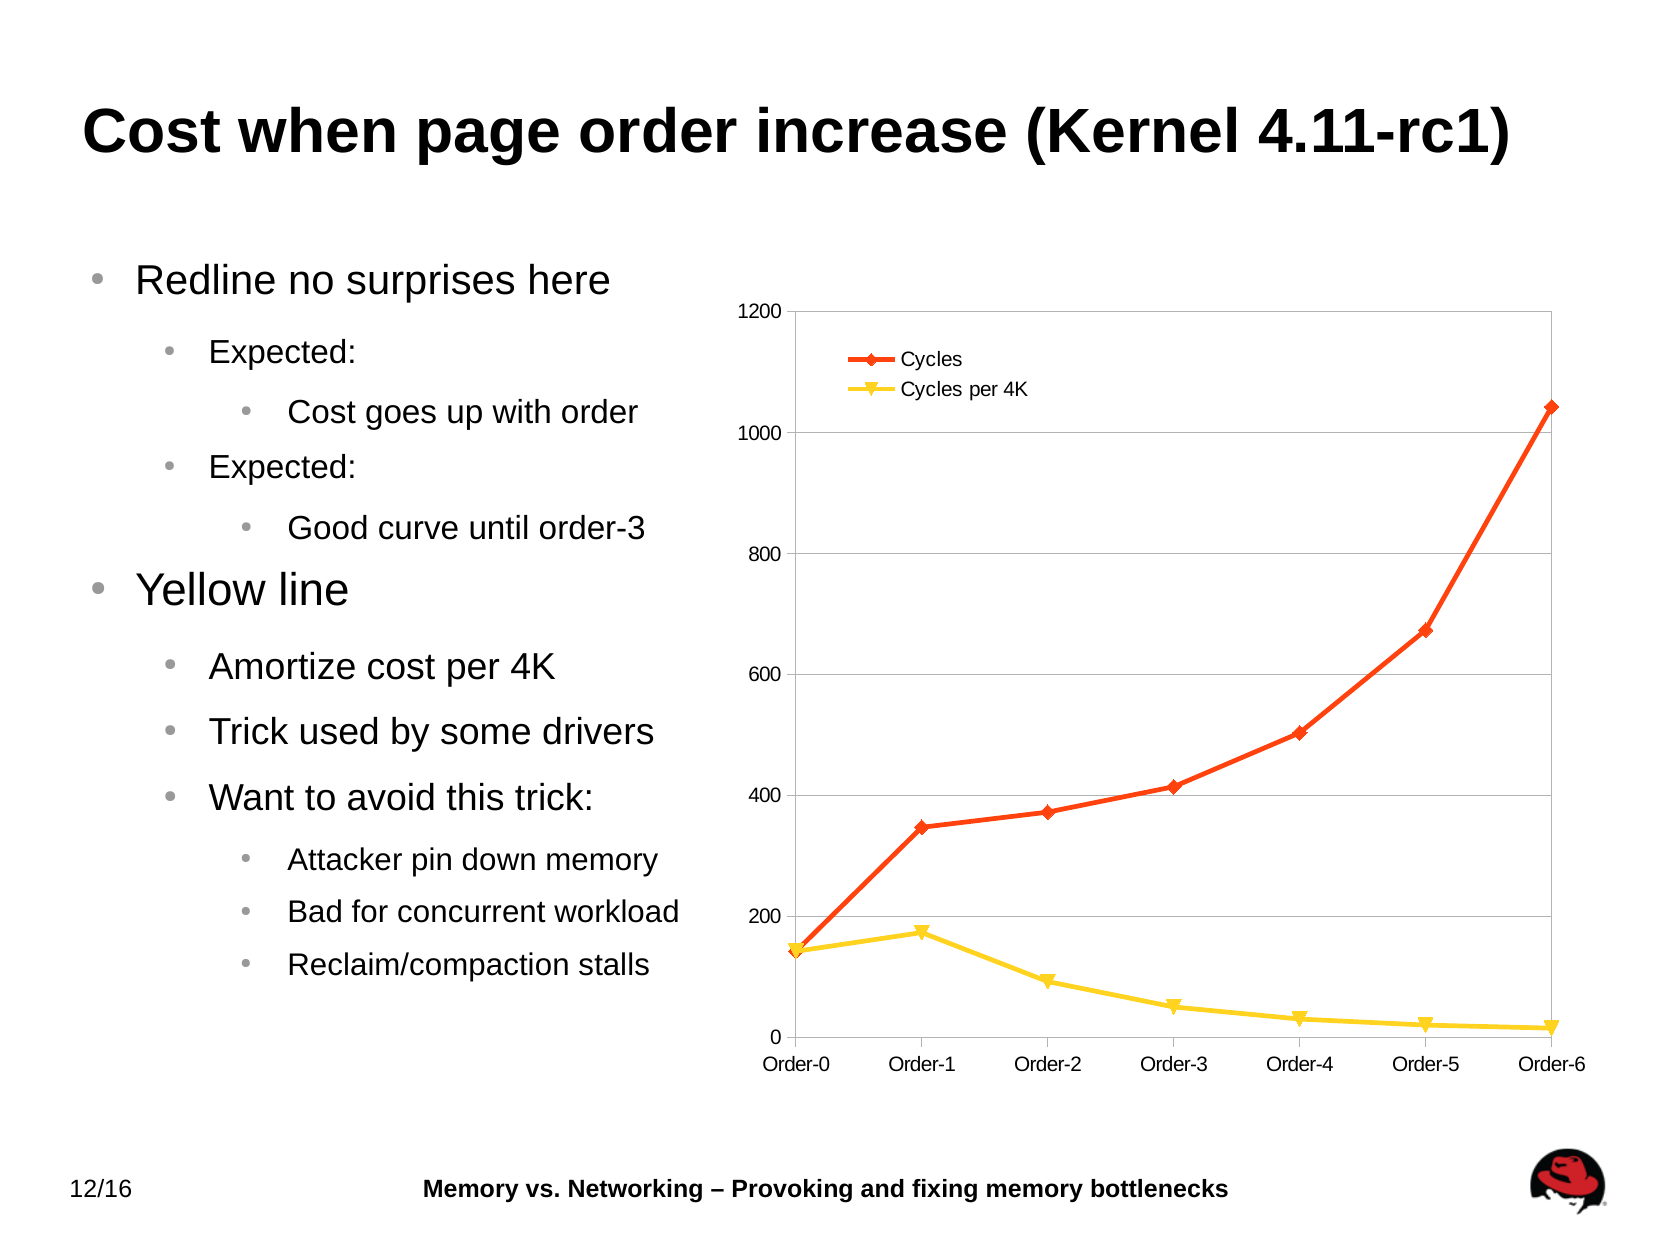

# Cost when page order increase (Kernel 4.11-rc1)
Redline no surprises here
Expected:
Cost goes up with order
Expected:
Good curve until order-3
Yellow line
Amortize cost per 4K
Trick used by some drivers
Want to avoid this trick:
Attacker pin down memory
Bad for concurrent workload
Reclaim/compaction stalls
### Chart
| Category | Cycles | Cycles per 4K |
|---|---|---|
| Order-0 | 143.0 | 143.0 |
| Order-1 | 348.0 | 174.0 |
| Order-2 | 373.0 | 93.0 |
| Order-3 | 415.0 | 51.0 |
| Order-4 | 504.0 | 31.0 |
| Order-5 | 674.0 | 21.0 |
| Order-6 | 1043.0 | 16.0 |